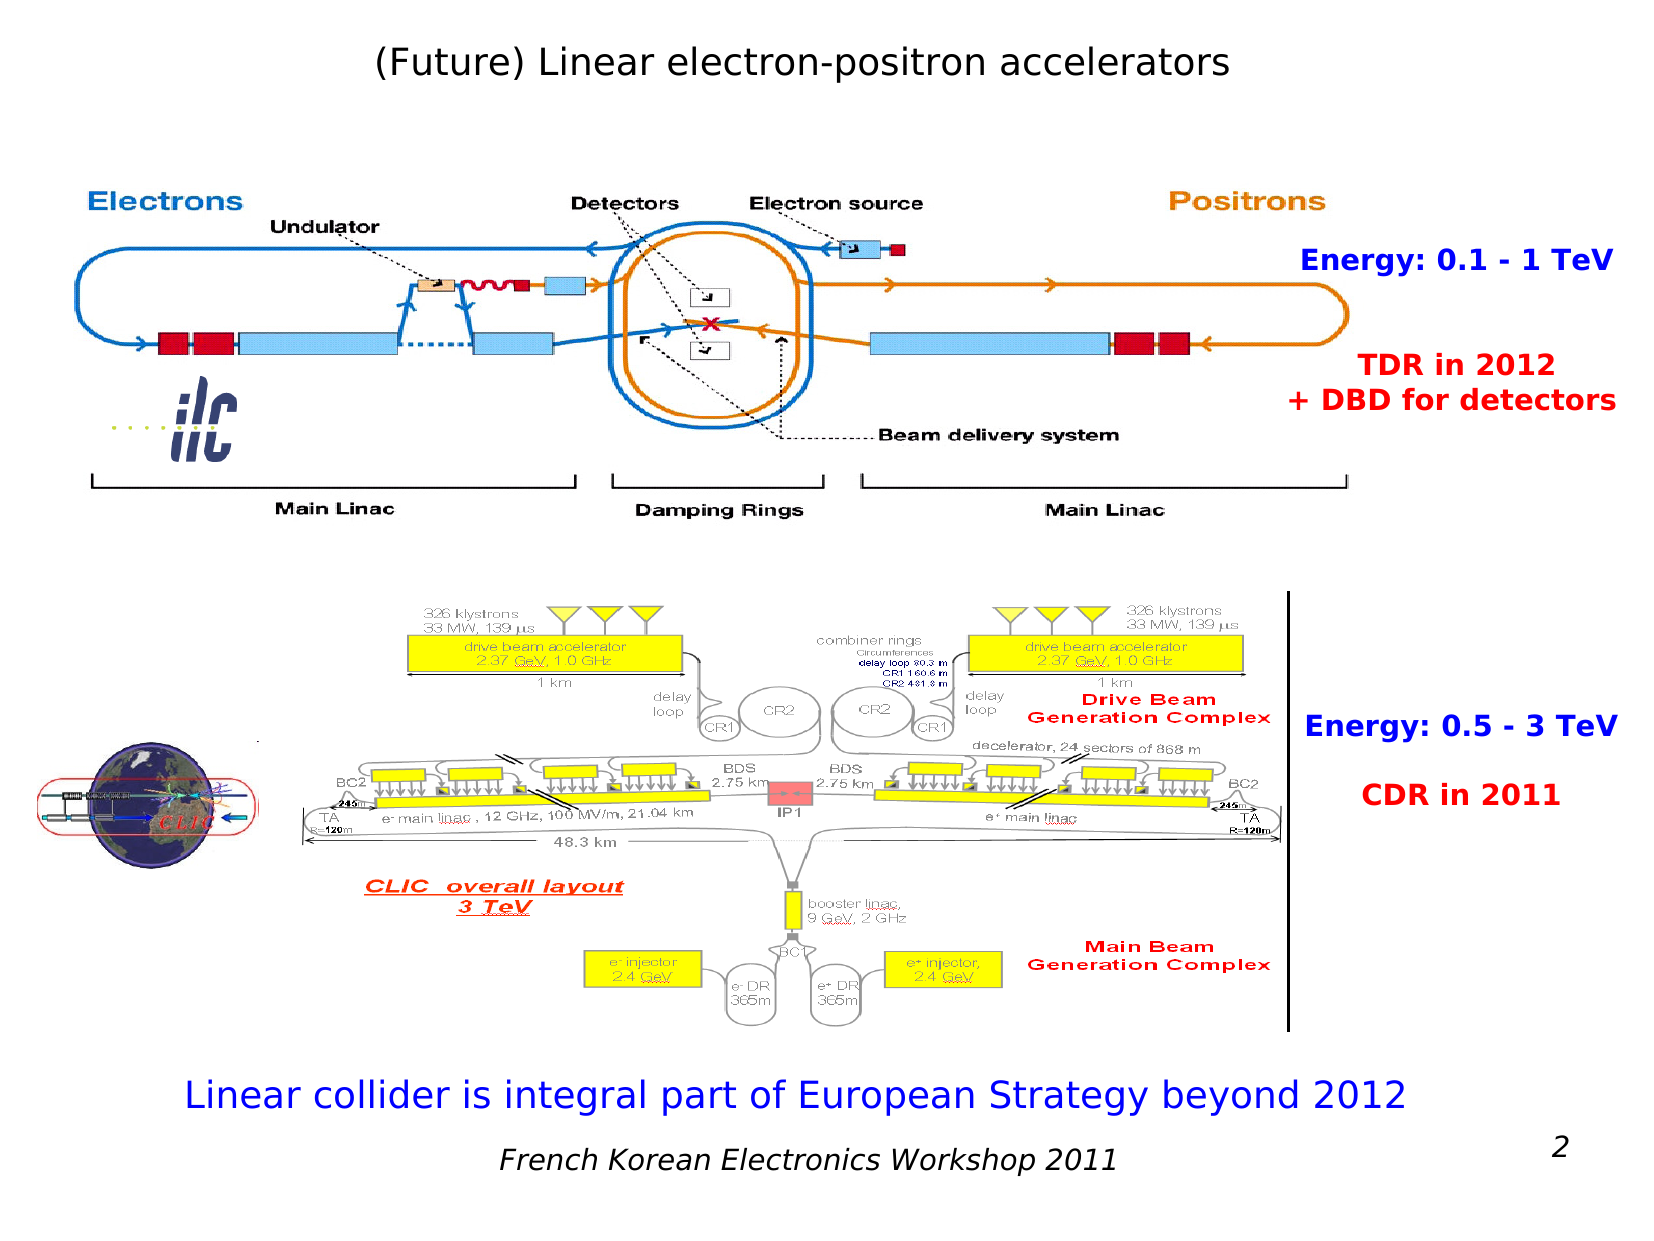

(Future) Linear electron-positron accelerators
Energy: 0.1 - 1 TeV
TDR in 2012
+ DBD for detectors
Energy: 0.5 - 3 TeV
CDR in 2011
Linear collider is integral part of European Strategy beyond 2012
2
Comite d'evaluation